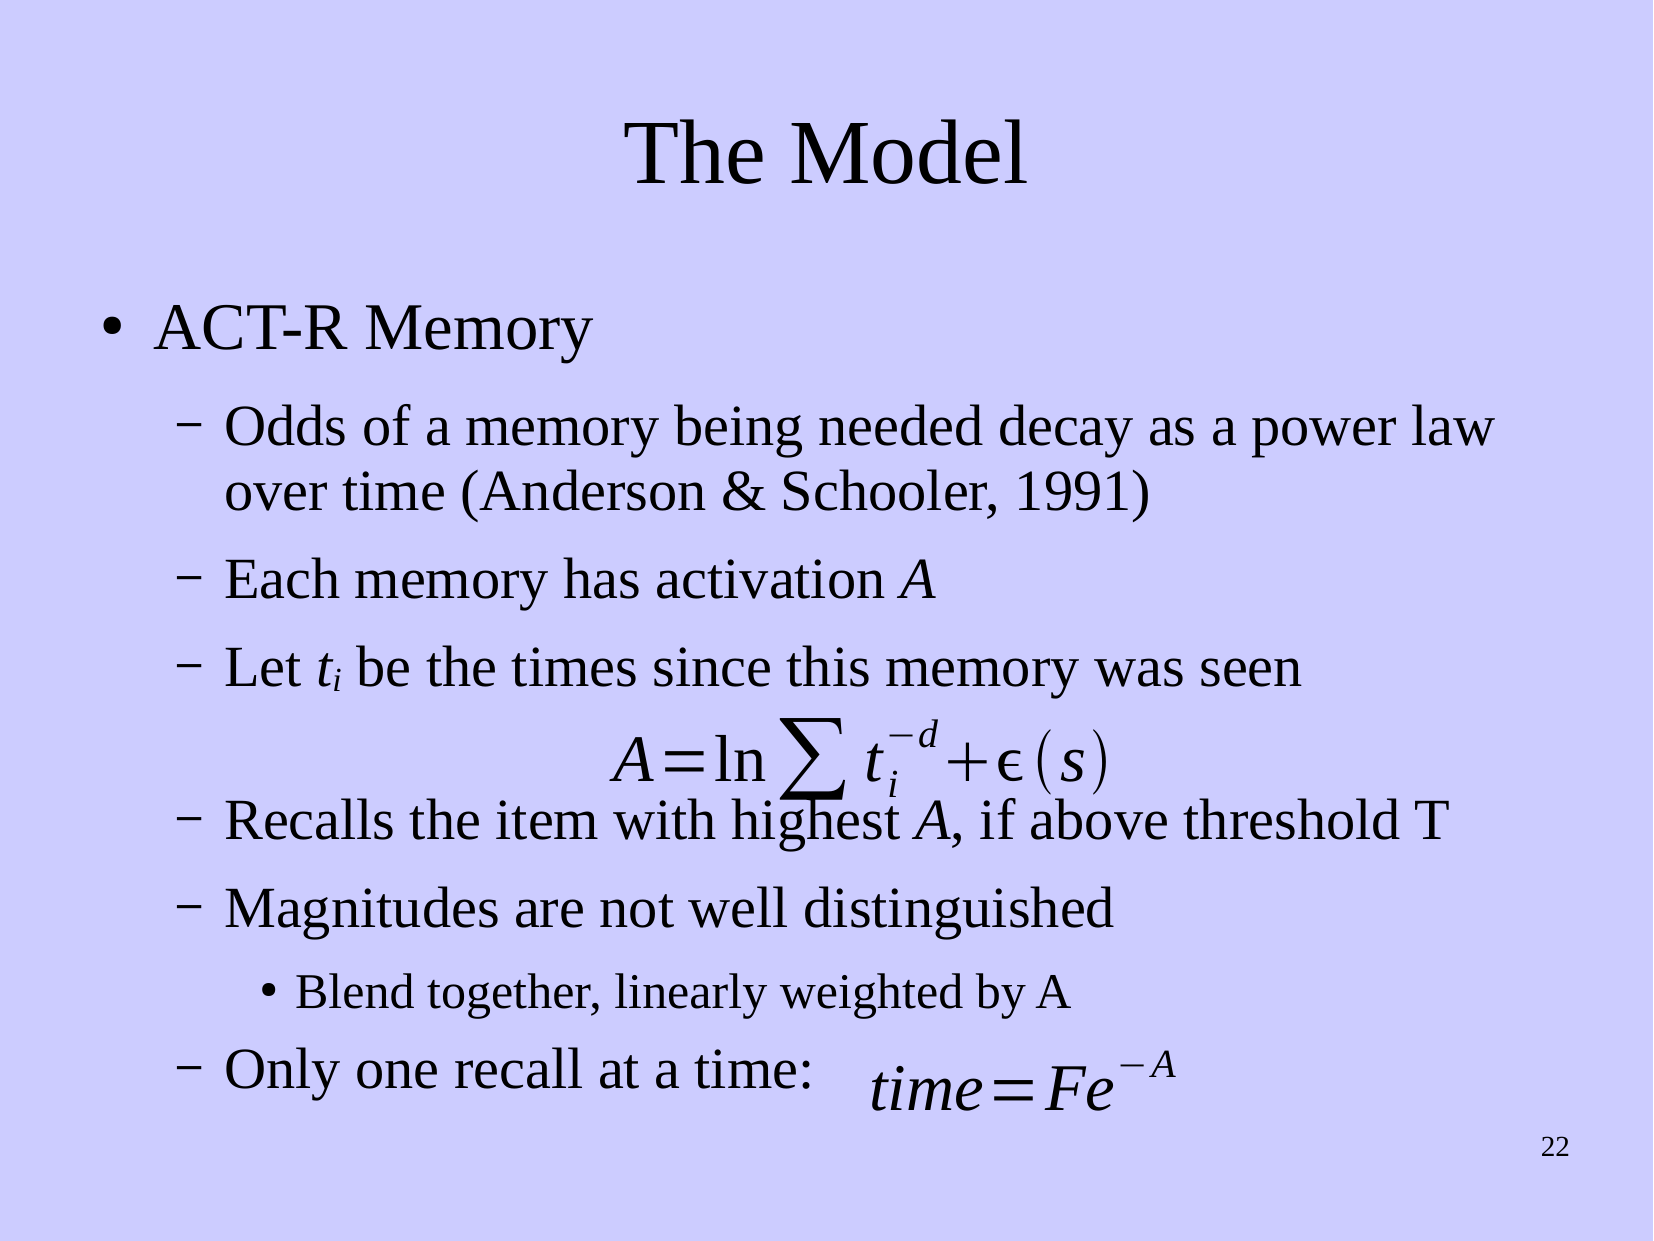

# The Model
ACT-R Memory
Odds of a memory being needed decay as a power law over time (Anderson & Schooler, 1991)
Each memory has activation A
Let ti be the times since this memory was seen
Recalls the item with highest A, if above threshold T
Magnitudes are not well distinguished
Blend together, linearly weighted by A
Only one recall at a time:
22